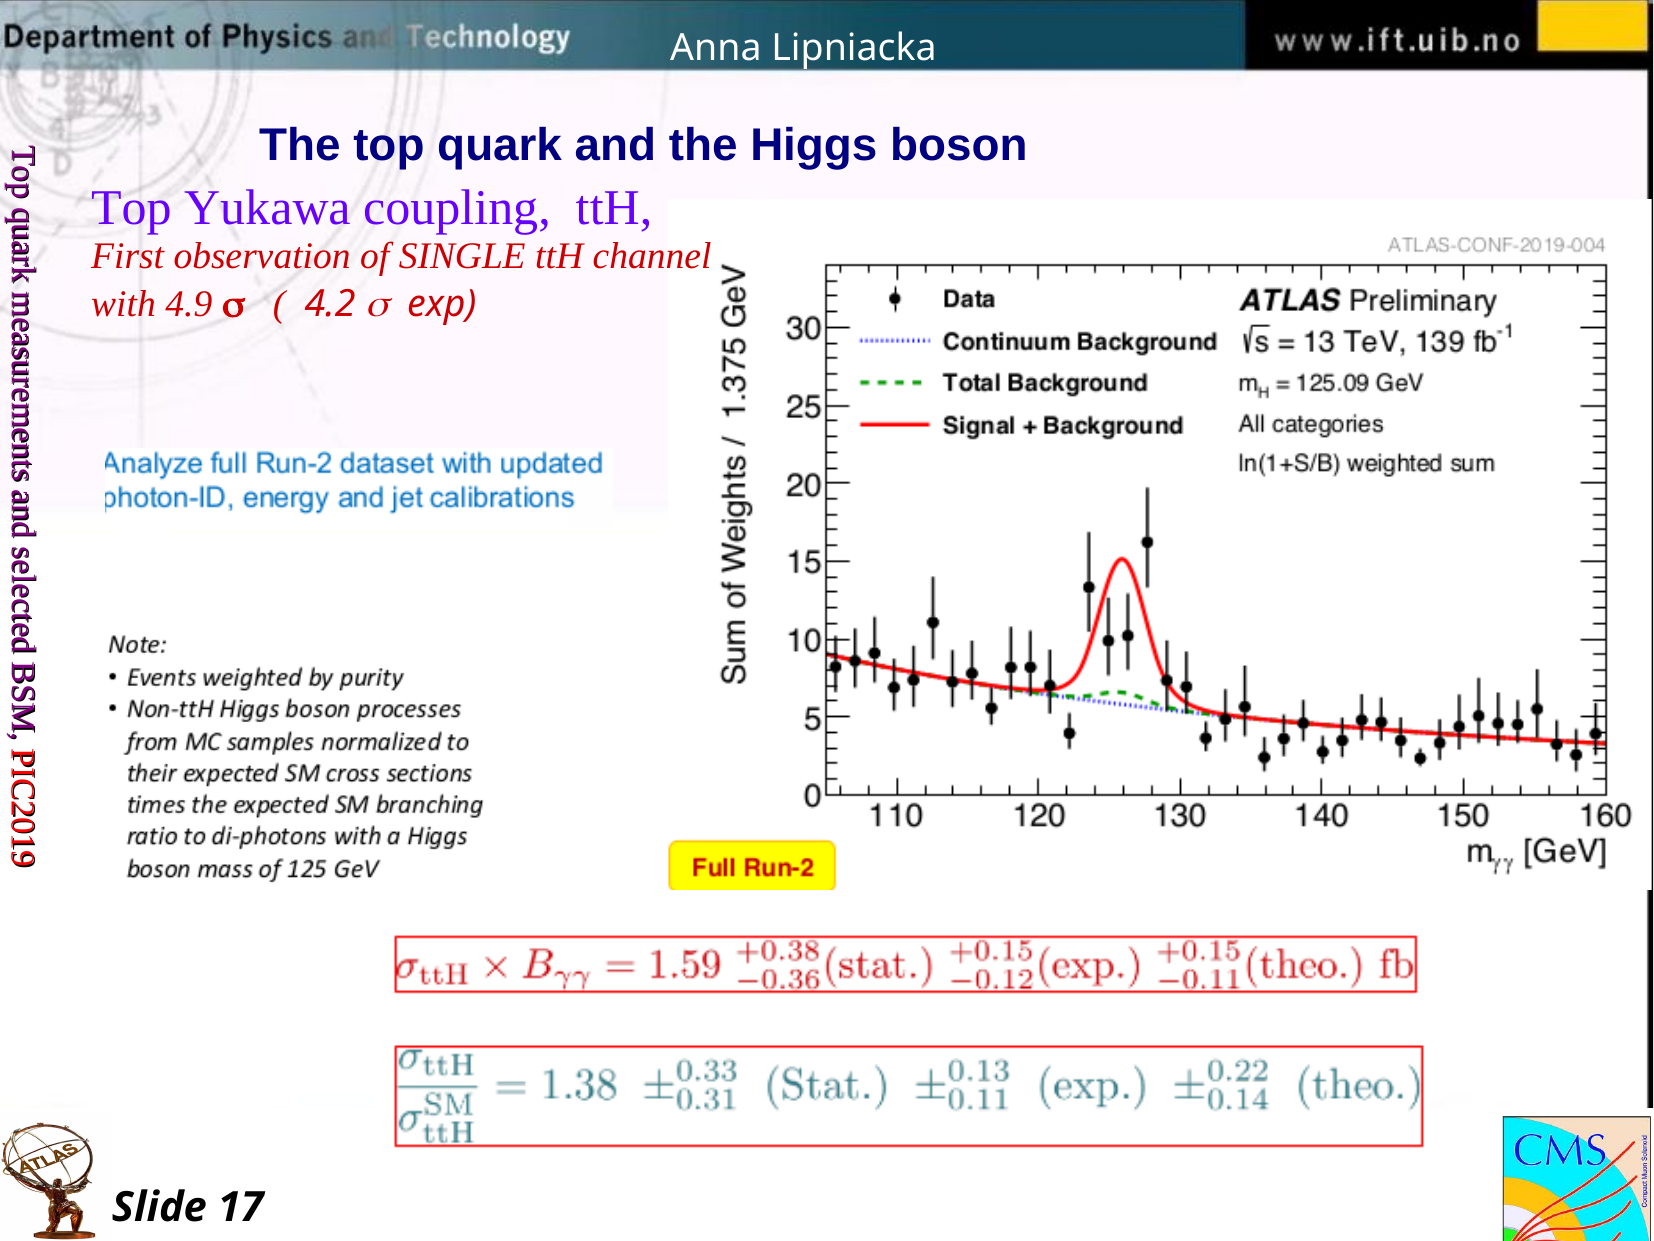

# The top quark and the Higgs boson
Top Yukawa coupling, ttH,
First observation of SINGLE ttH channel with 4.9 s ( 4.2 s exp)
Slide 17